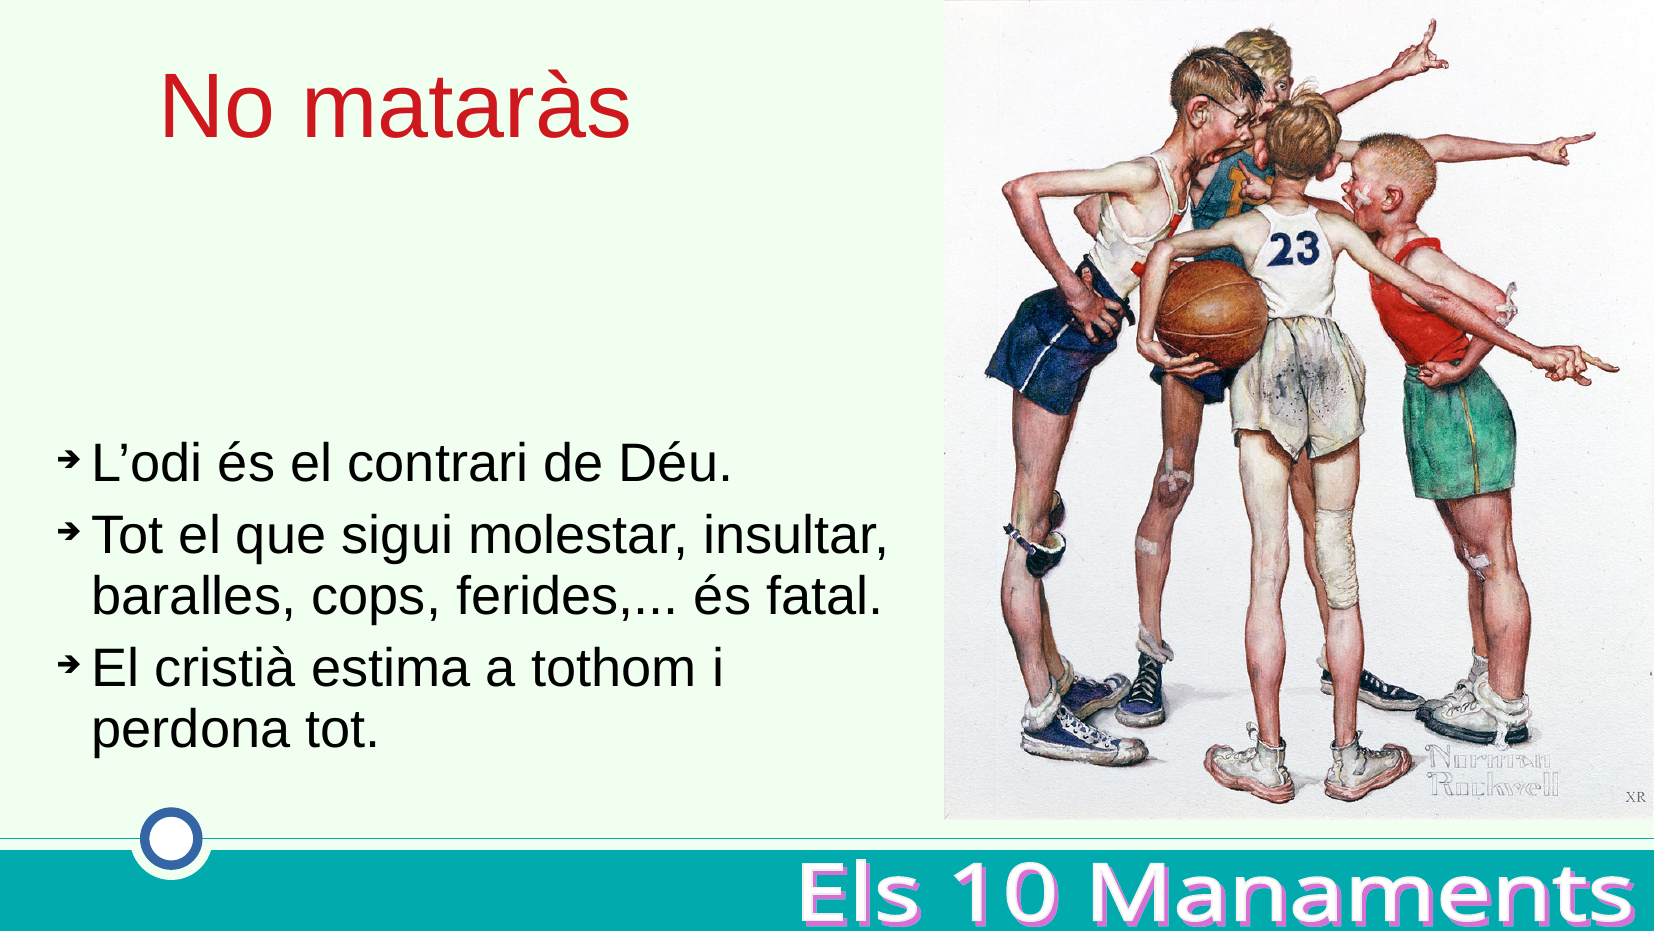

No mataràs
L’odi és el contrari de Déu.
Tot el que sigui molestar, insultar, baralles, cops, ferides,... és fatal.
El cristià estima a tothom i perdona tot.
Els 10 Manaments